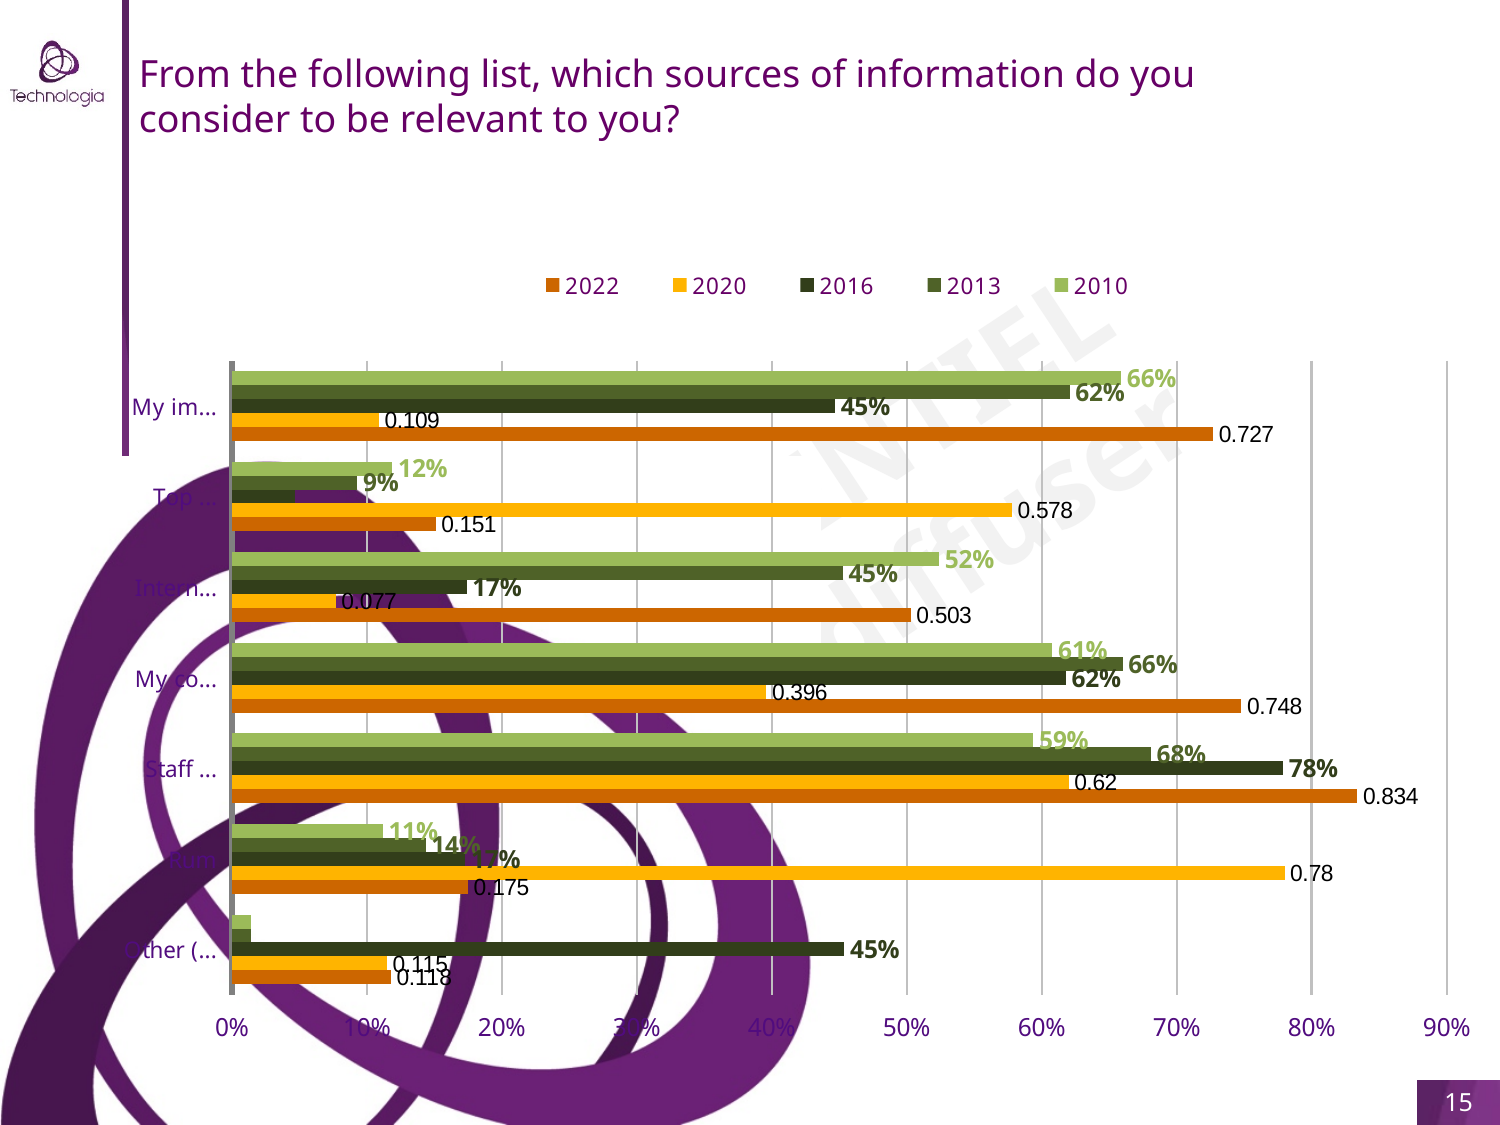

# From the following list, which sources of information do you consider to be relevant to you?
### Chart
| Category | 2010 | 2013 | 2016 | 2020 | 2022 |
|---|---|---|---|---|---|
| My immediate superior | 0.659 | 0.620757918552036 | 0.447 | 0.109 | 0.727 |
| Top management | 0.119 | 0.0930429864253394 | 0.047 | 0.578 | 0.151 |
| Internal communication (e.g. emails, Intranet, etc.) | 0.524 | 0.45277149321267 | 0.174 | 0.077 | 0.503 |
| My colleagues | 0.608 | 0.660067873303167 | 0.618 | 0.396 | 0.748 |
| Staff representation | 0.594 | 0.680995475113122 | 0.779 | 0.62 | 0.834 |
| Rumours | 0.112 | 0.143665158371041 | 0.173 | 0.78 | 0.175 |
| Other (i.e. IP blogs) | 0.014 | 0.0141402714932127 | 0.454 | 0.115 | 0.118 |